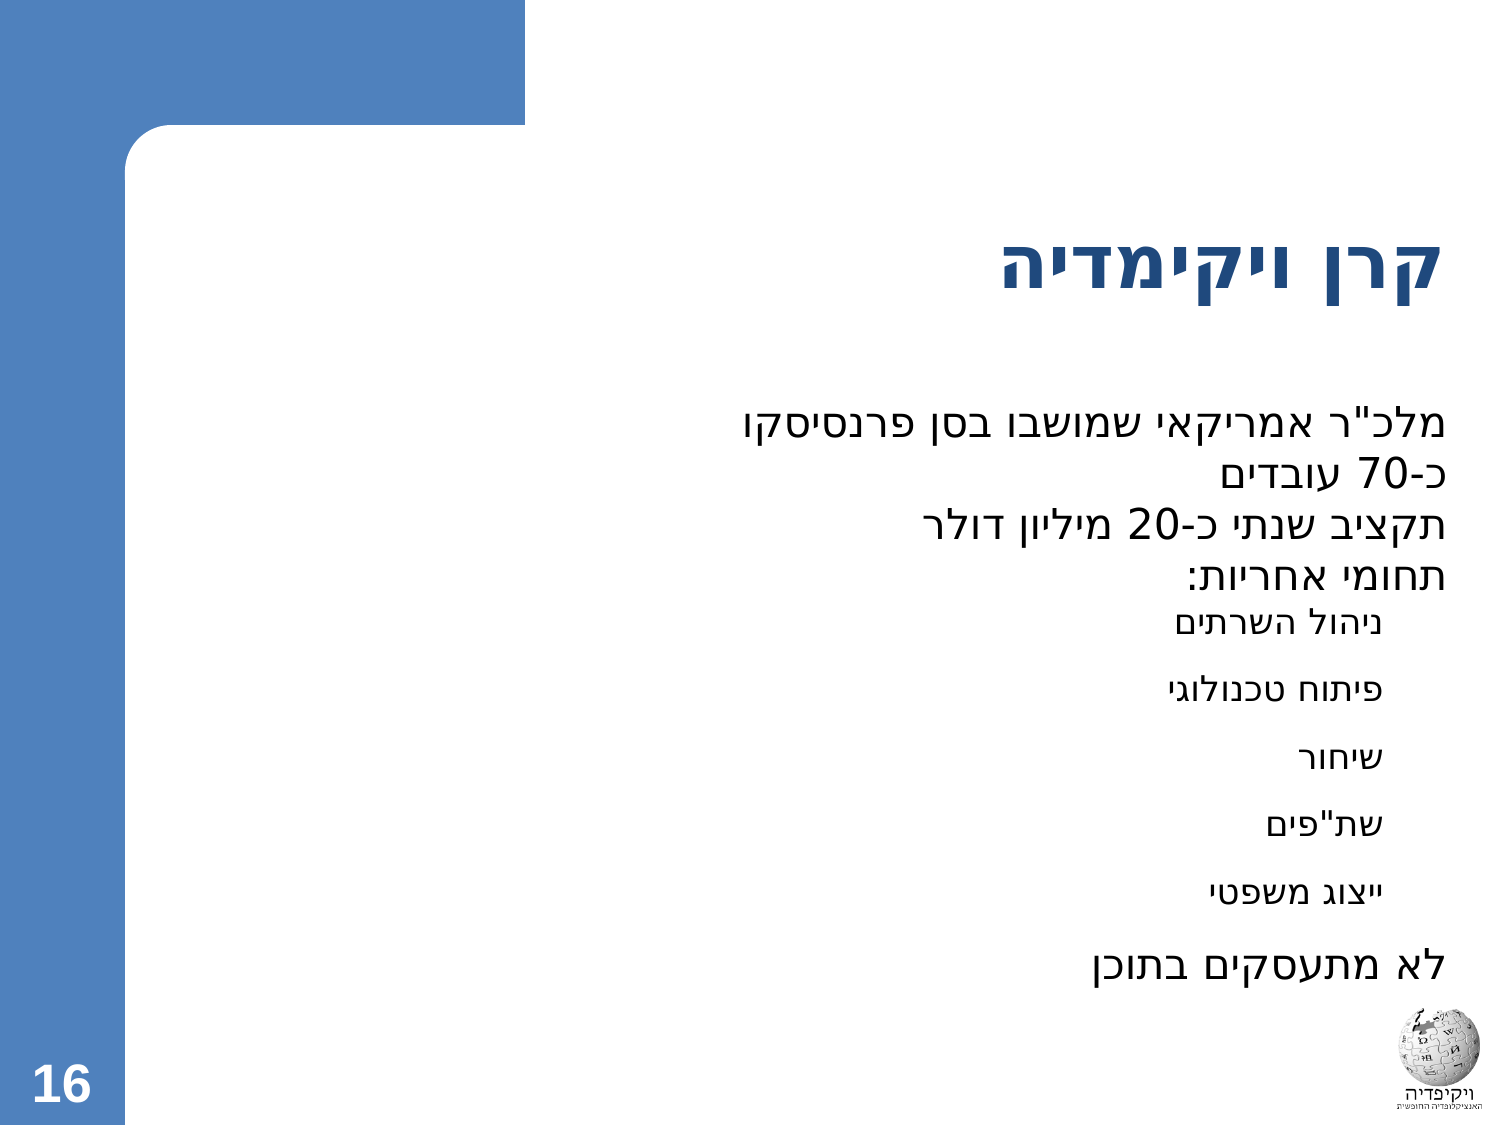

# קרן ויקימדיה
מלכ"ר אמריקאי שמושבו בסן פרנסיסקו
כ-70 עובדים
תקציב שנתי כ-20 מיליון דולר
תחומי אחריות:
ניהול השרתים
פיתוח טכנולוגי
שיחור
שת"פים
ייצוג משפטי
לא מתעסקים בתוכן